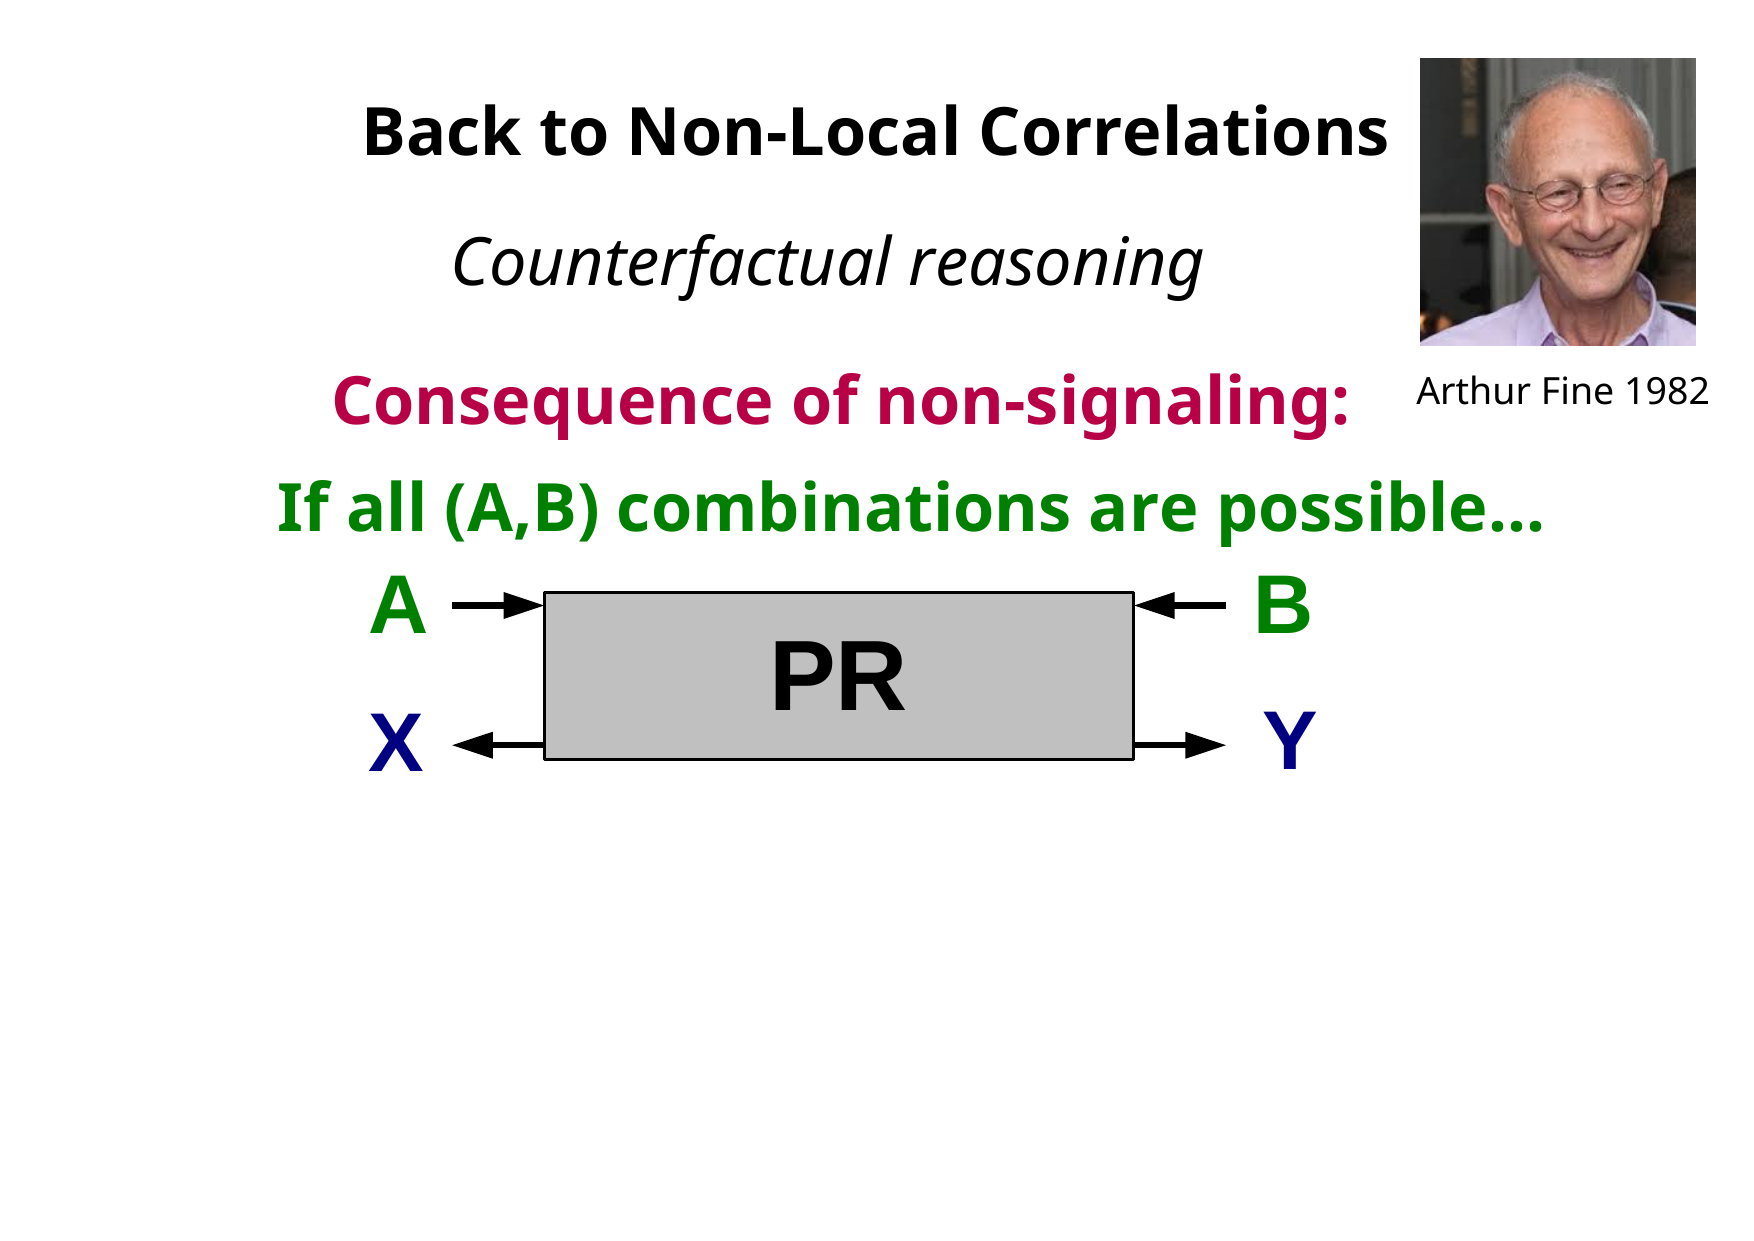

Back to Non-Local Correlations
Counterfactual reasoning
Consequence of non-signaling:
Arthur Fine 1982
If all (A,B) combinations are possible...
A
B
PR
Y
X